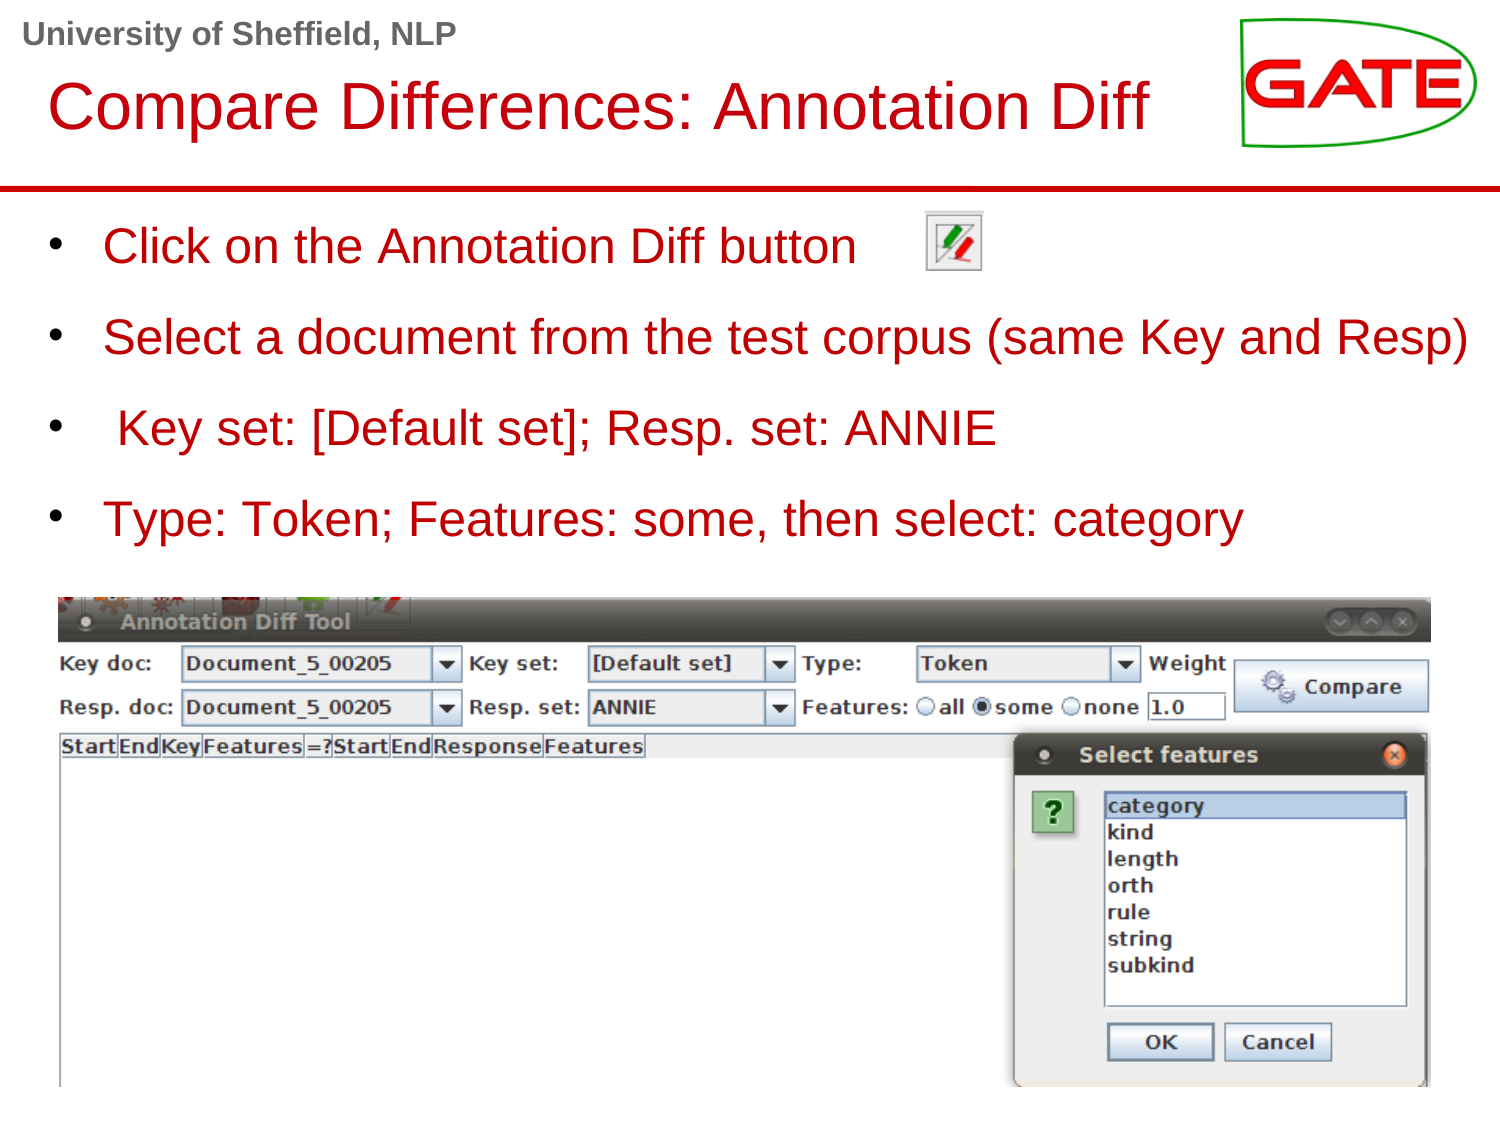

Compare Differences: Annotation Diff
Click on the Annotation Diff button
Select a document from the test corpus (same Key and Resp)
 Key set: [Default set]; Resp. set: ANNIE
Type: Token; Features: some, then select: category